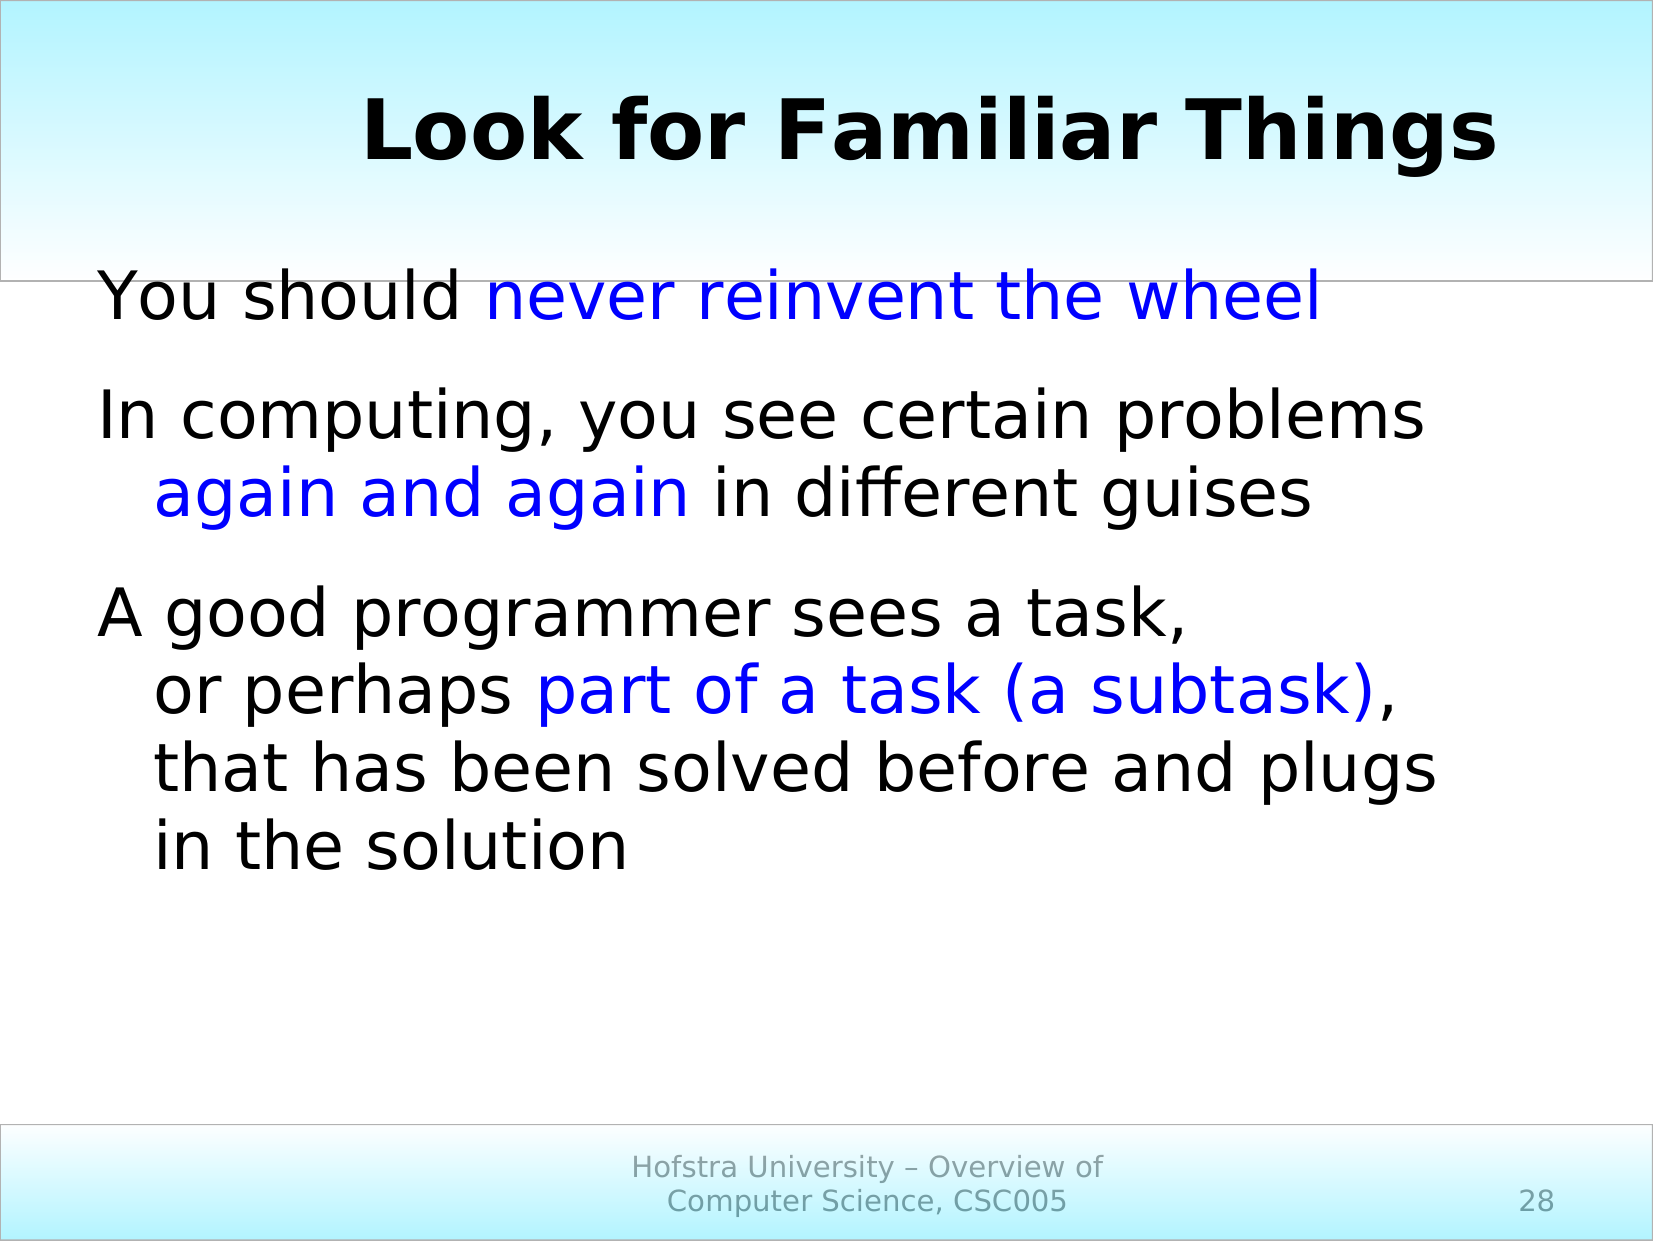

# Look for Familiar Things
You should never reinvent the wheel
In computing, you see certain problems again and again in different guises
A good programmer sees a task,
or perhaps part of a task (a subtask),
that has been solved before and plugs
in the solution
28